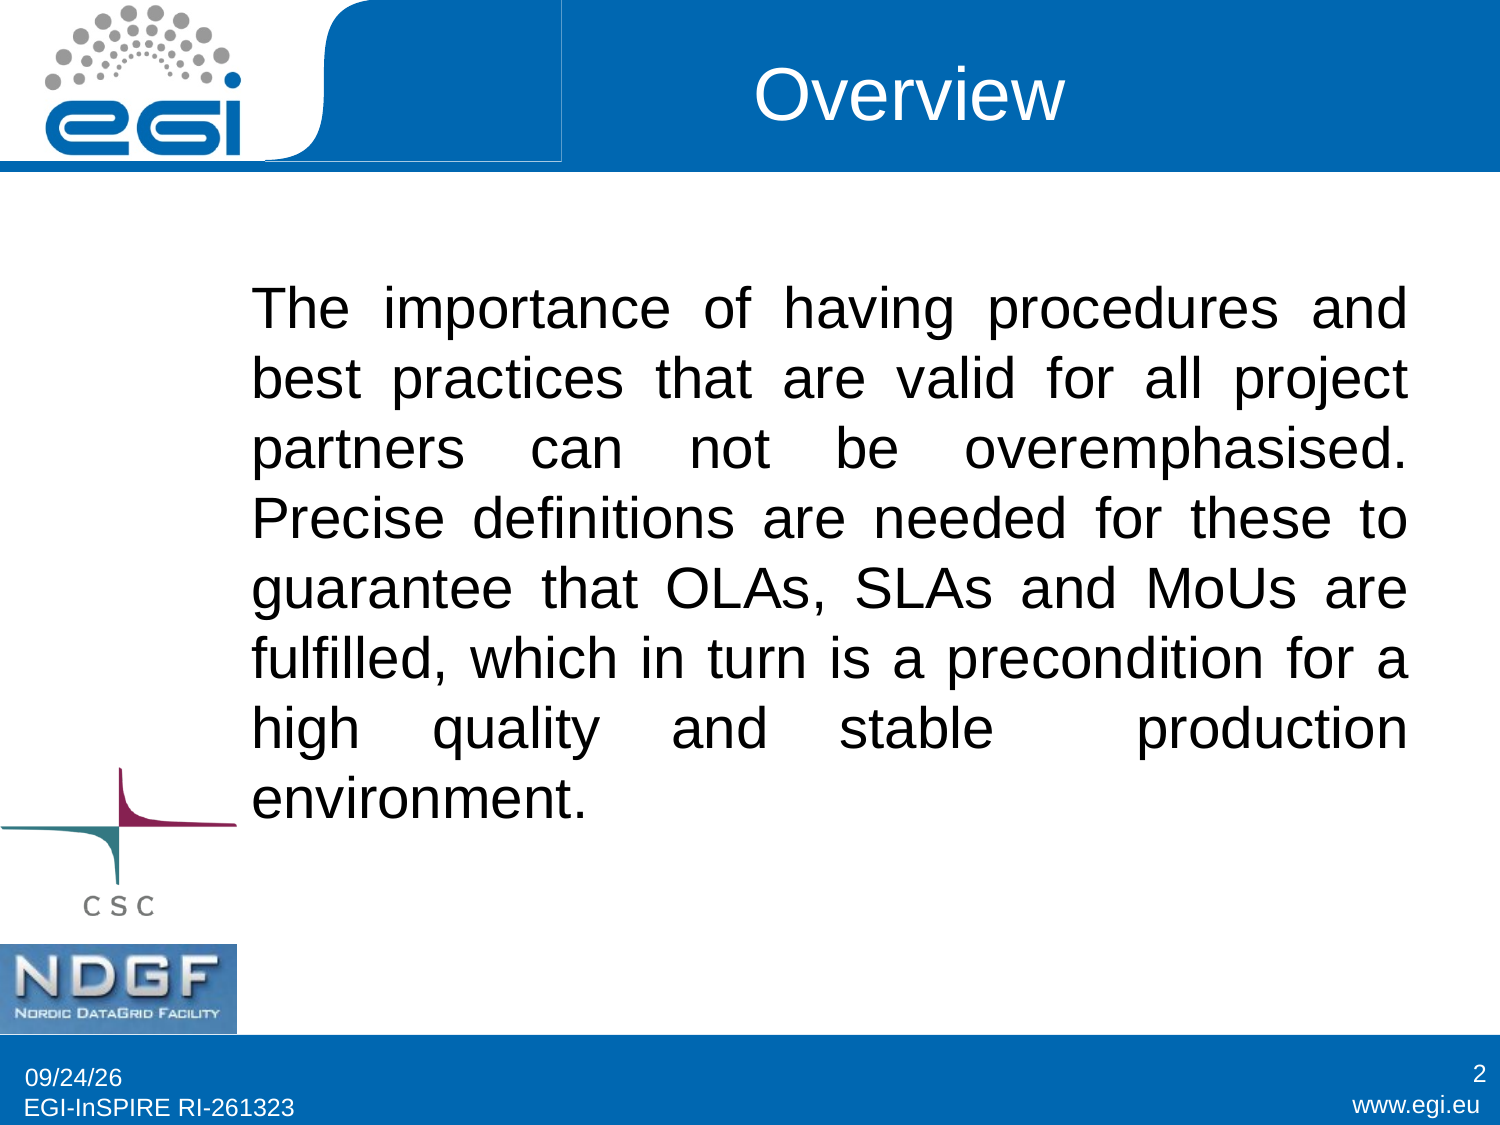

# Overview
The importance of having procedures and best practices that are valid for all project partners can not be overemphasised. Precise definitions are needed for these to guarantee that OLAs, SLAs and MoUs are fulfilled, which in turn is a precondition for a high quality and stable production environment.